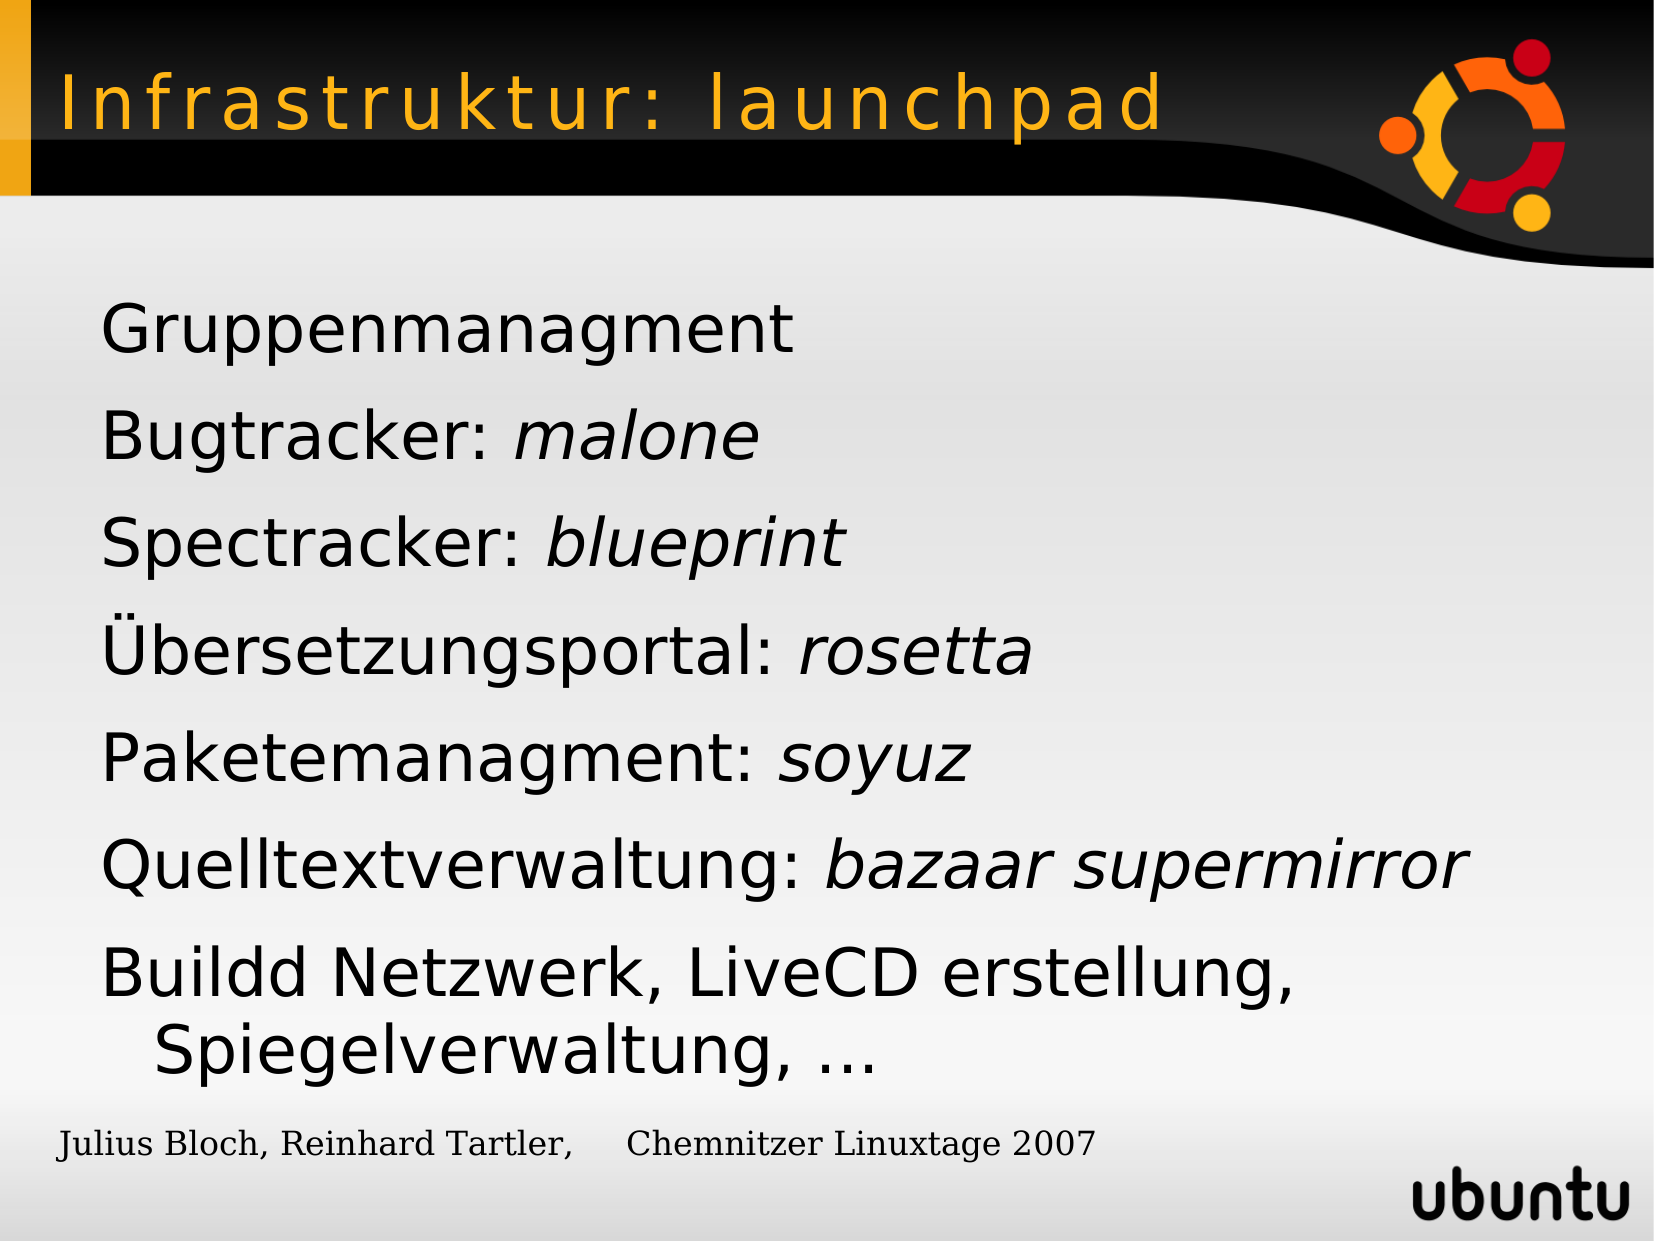

# Infrastruktur: launchpad
Gruppenmanagment
Bugtracker: malone
Spectracker: blueprint
Übersetzungsportal: rosetta
Paketemanagment: soyuz
Quelltextverwaltung: bazaar supermirror
Buildd Netzwerk, LiveCD erstellung, Spiegelverwaltung, ...
Julius Bloch, Reinhard Tartler, Chemnitzer Linuxtage 2007